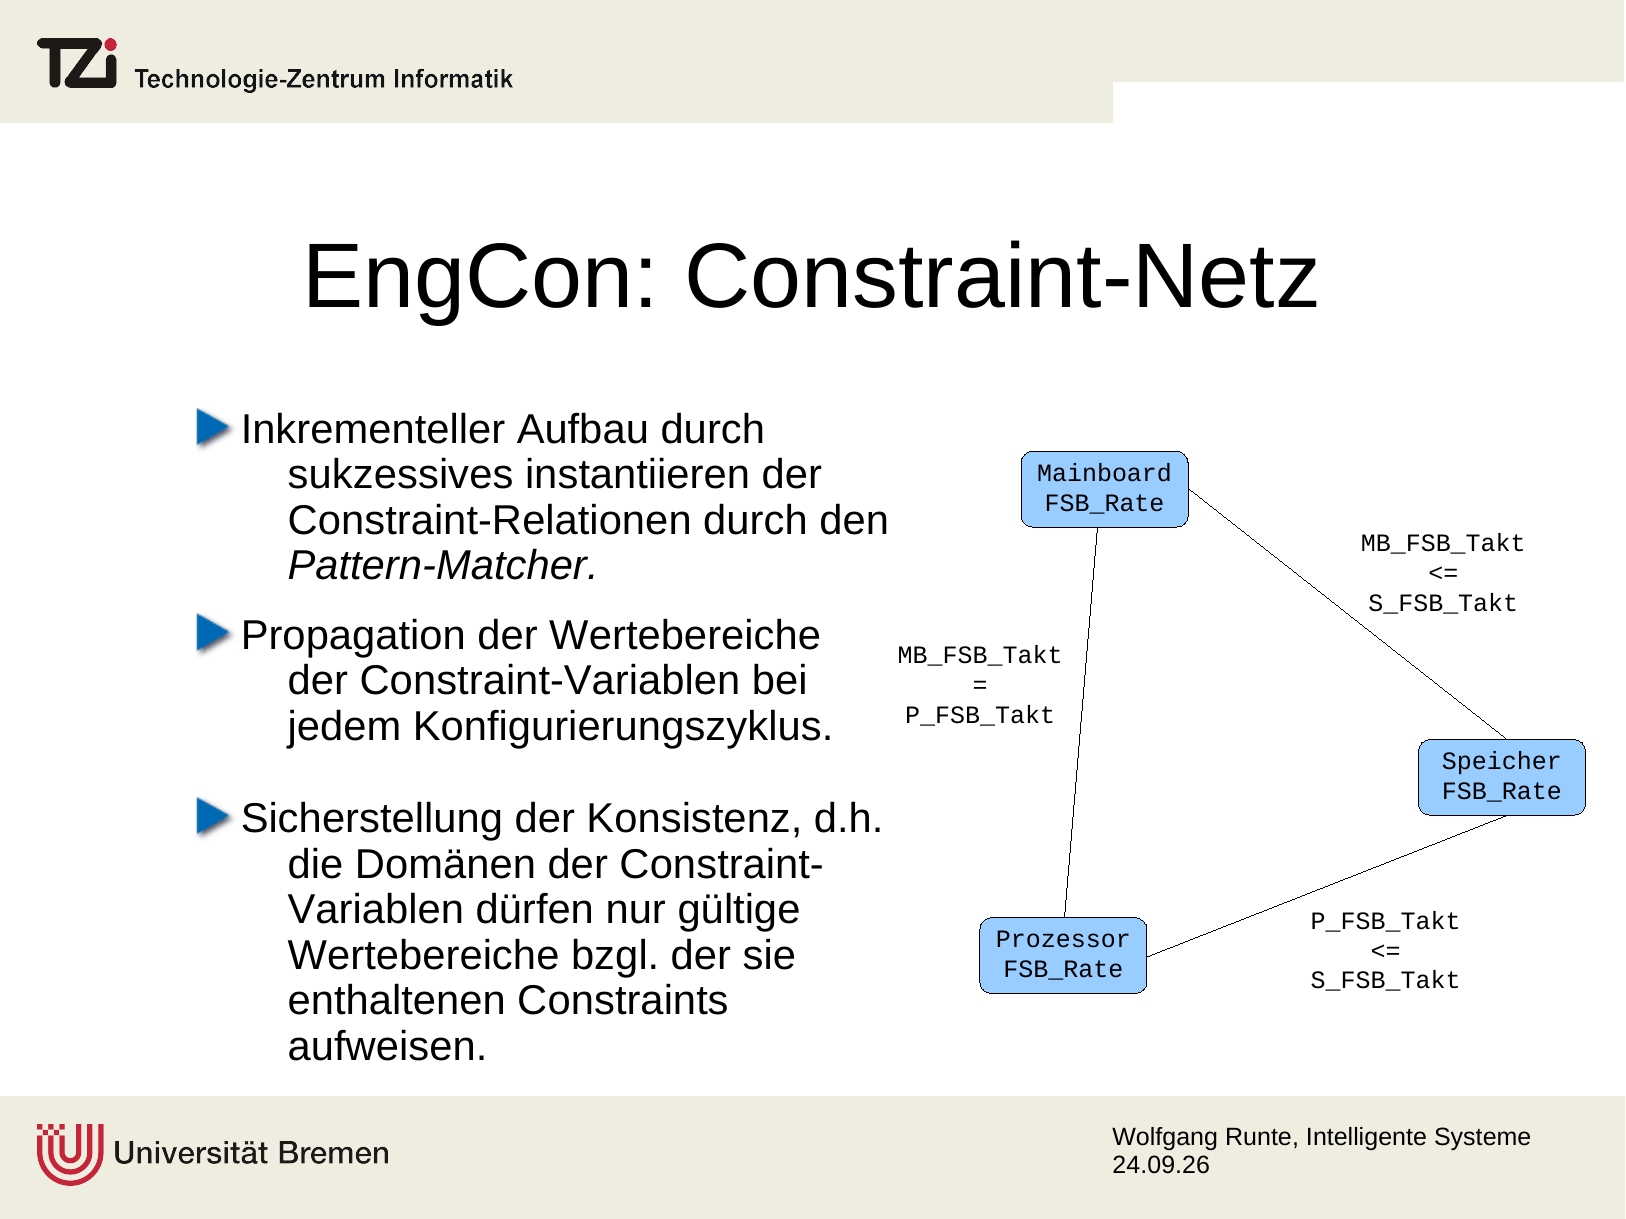

# EngCon: Constraint-Netz
Inkrementeller Aufbau durch sukzessives instantiieren der Constraint-Relationen durch den Pattern-Matcher.
Propagation der Wertebereiche der Constraint-Variablen bei jedem Konfigurierungszyklus.
Sicherstellung der Konsistenz, d.h. die Domänen der Constraint-Variablen dürfen nur gültige Wertebereiche bzgl. der sie enthaltenen Constraints aufweisen.
Mainboard
FSB_Rate
MB_FSB_Takt
<=
S_FSB_Takt
MB_FSB_Takt
=
P_FSB_Takt
Speicher
FSB_Rate
P_FSB_Takt
<=
S_FSB_Takt
Prozessor
FSB_Rate